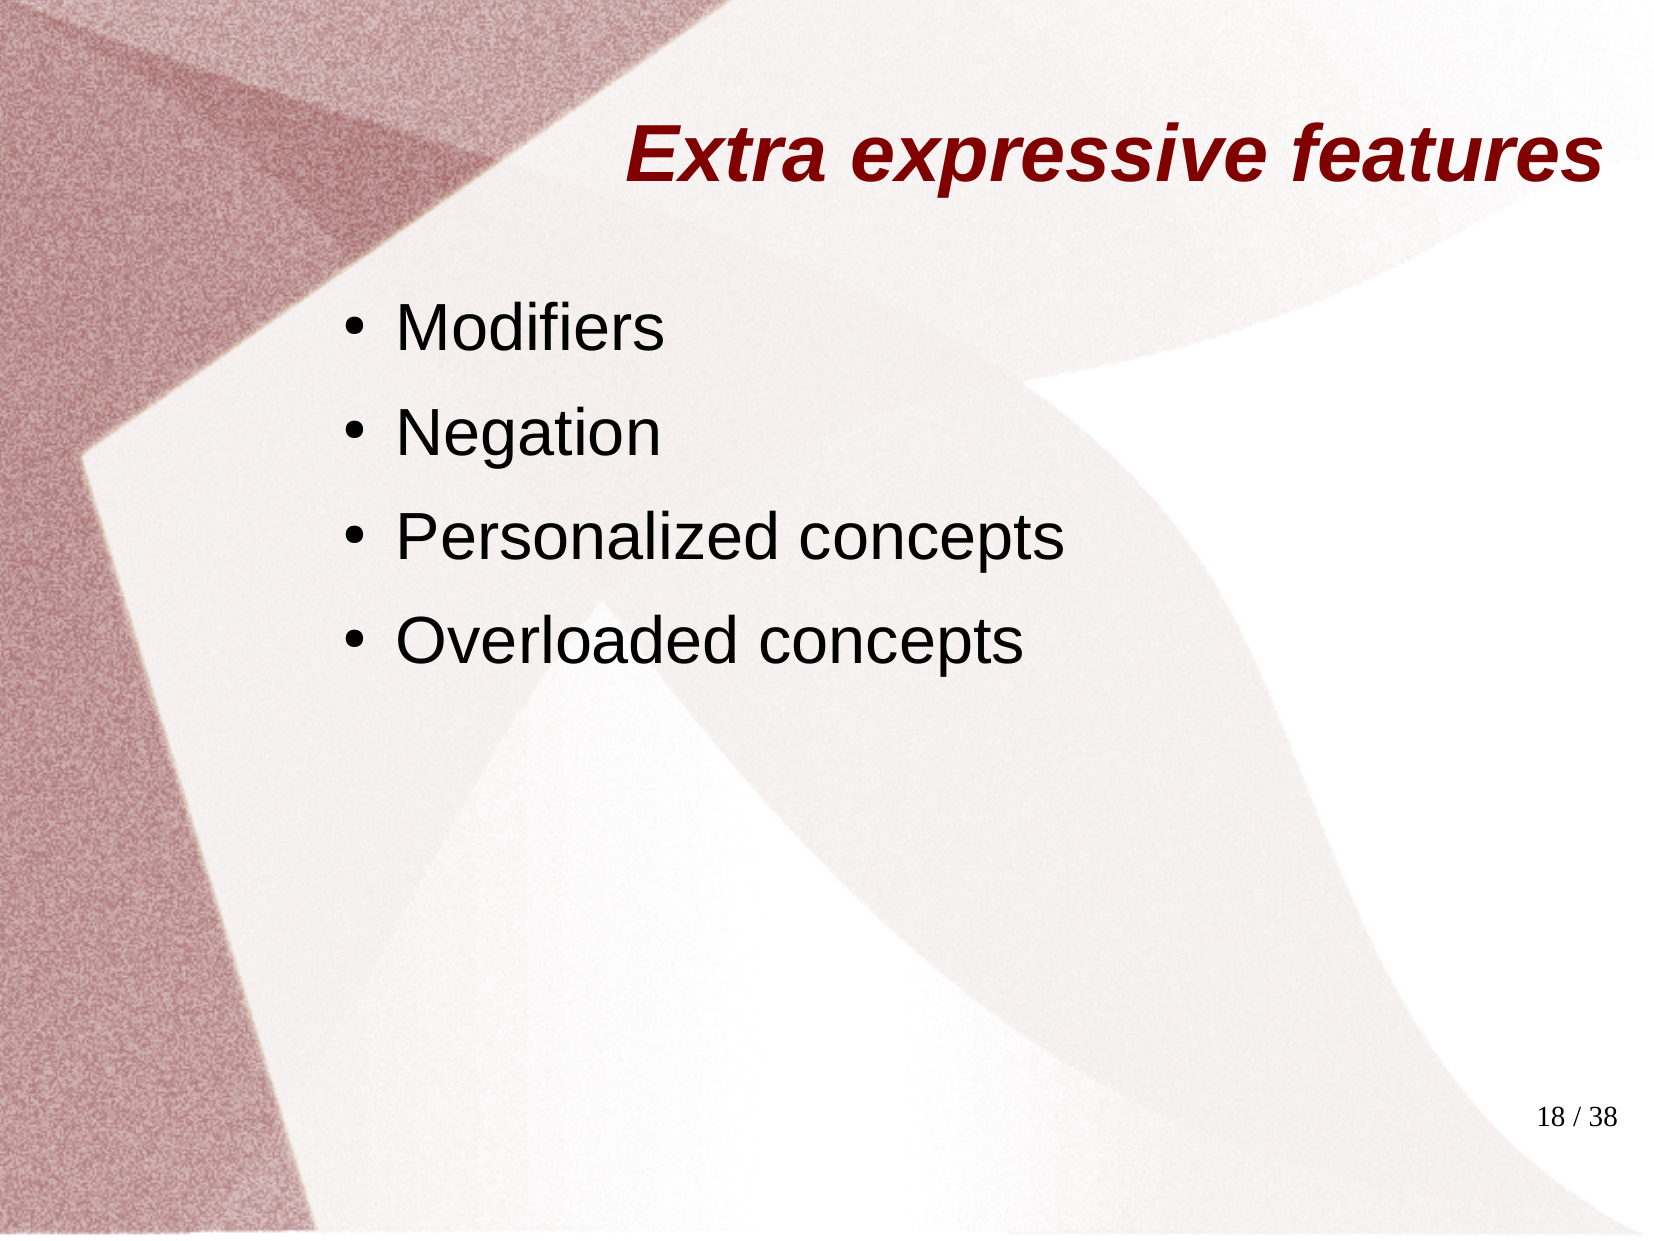

# Extra expressive features
Modifiers
Negation
Personalized concepts
Overloaded concepts
18